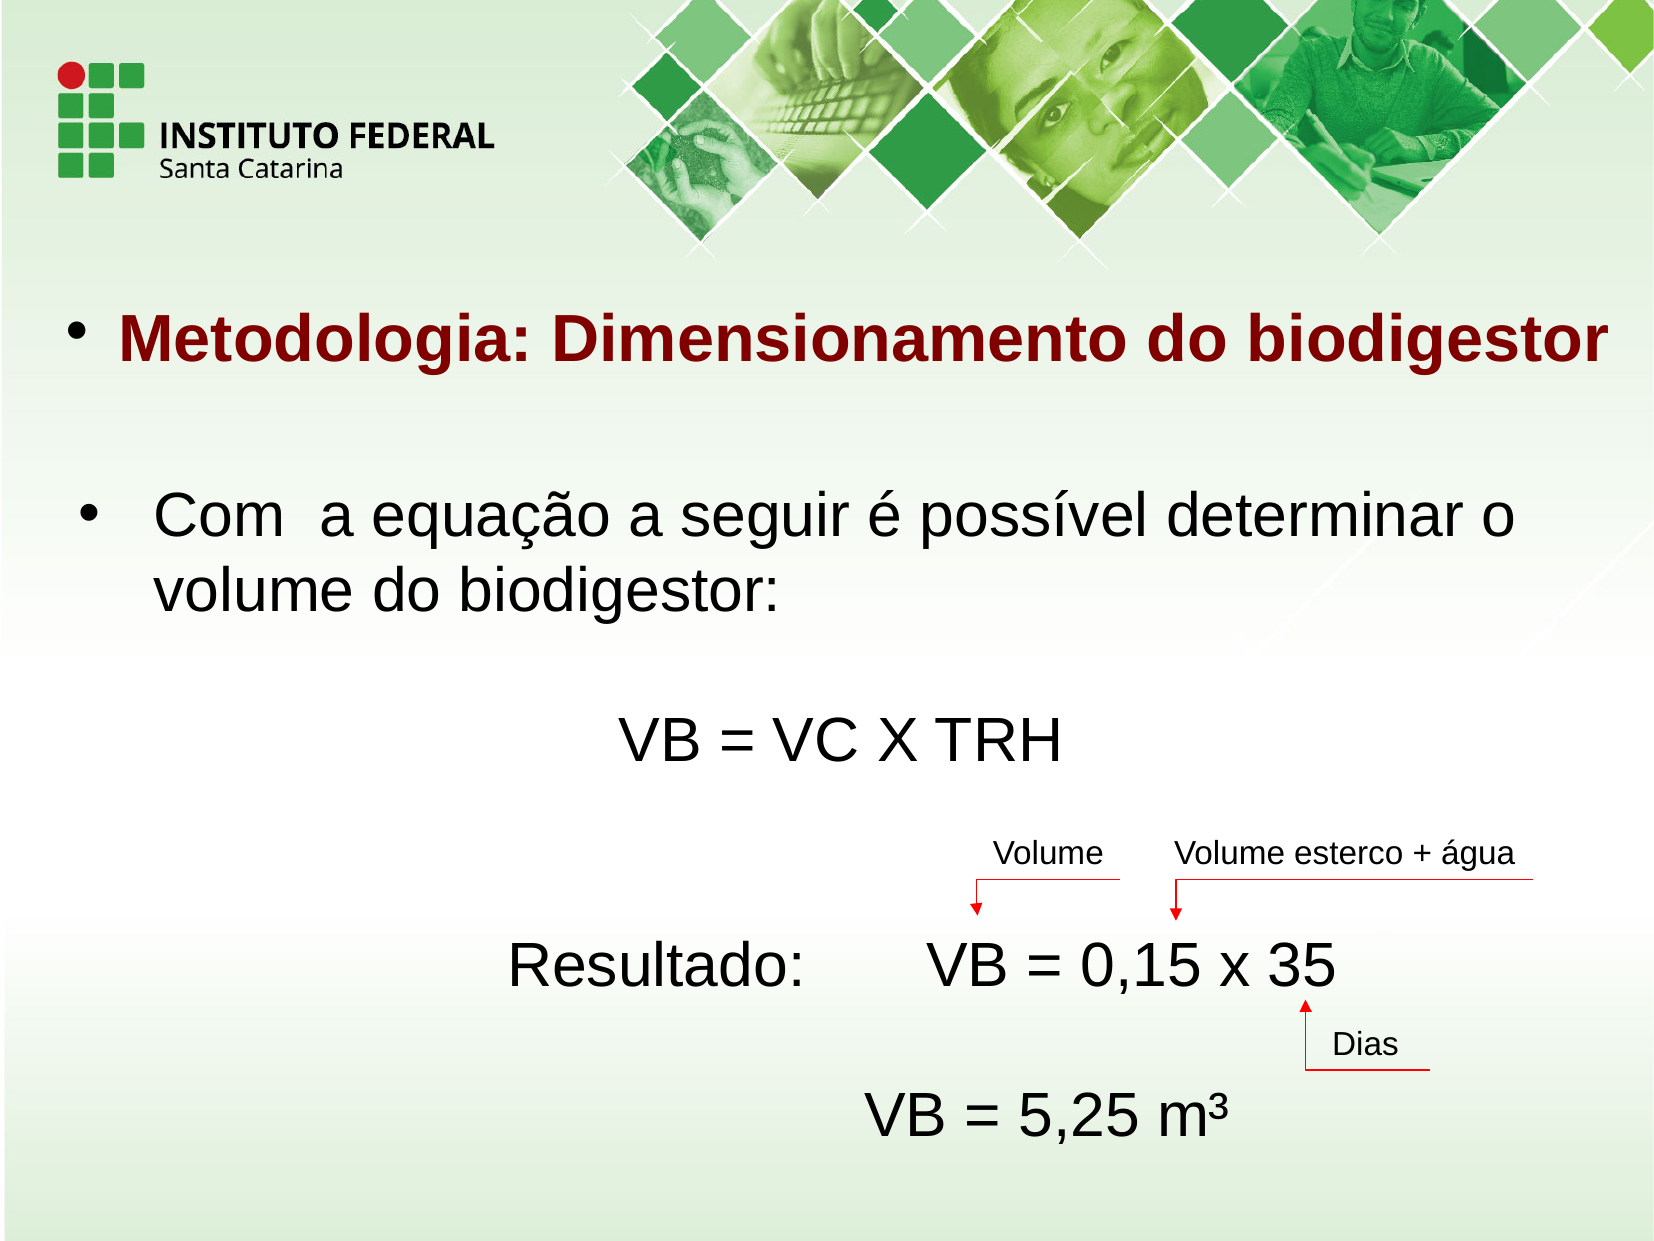

Metodologia: Dimensionamento do biodigestor
Com a equação a seguir é possível determinar o volume do biodigestor:
VB = VC X TRH
 Resultado: VB = 0,15 x 35
VB = 5,25 m³
Volume
Volume esterco + água
Dias